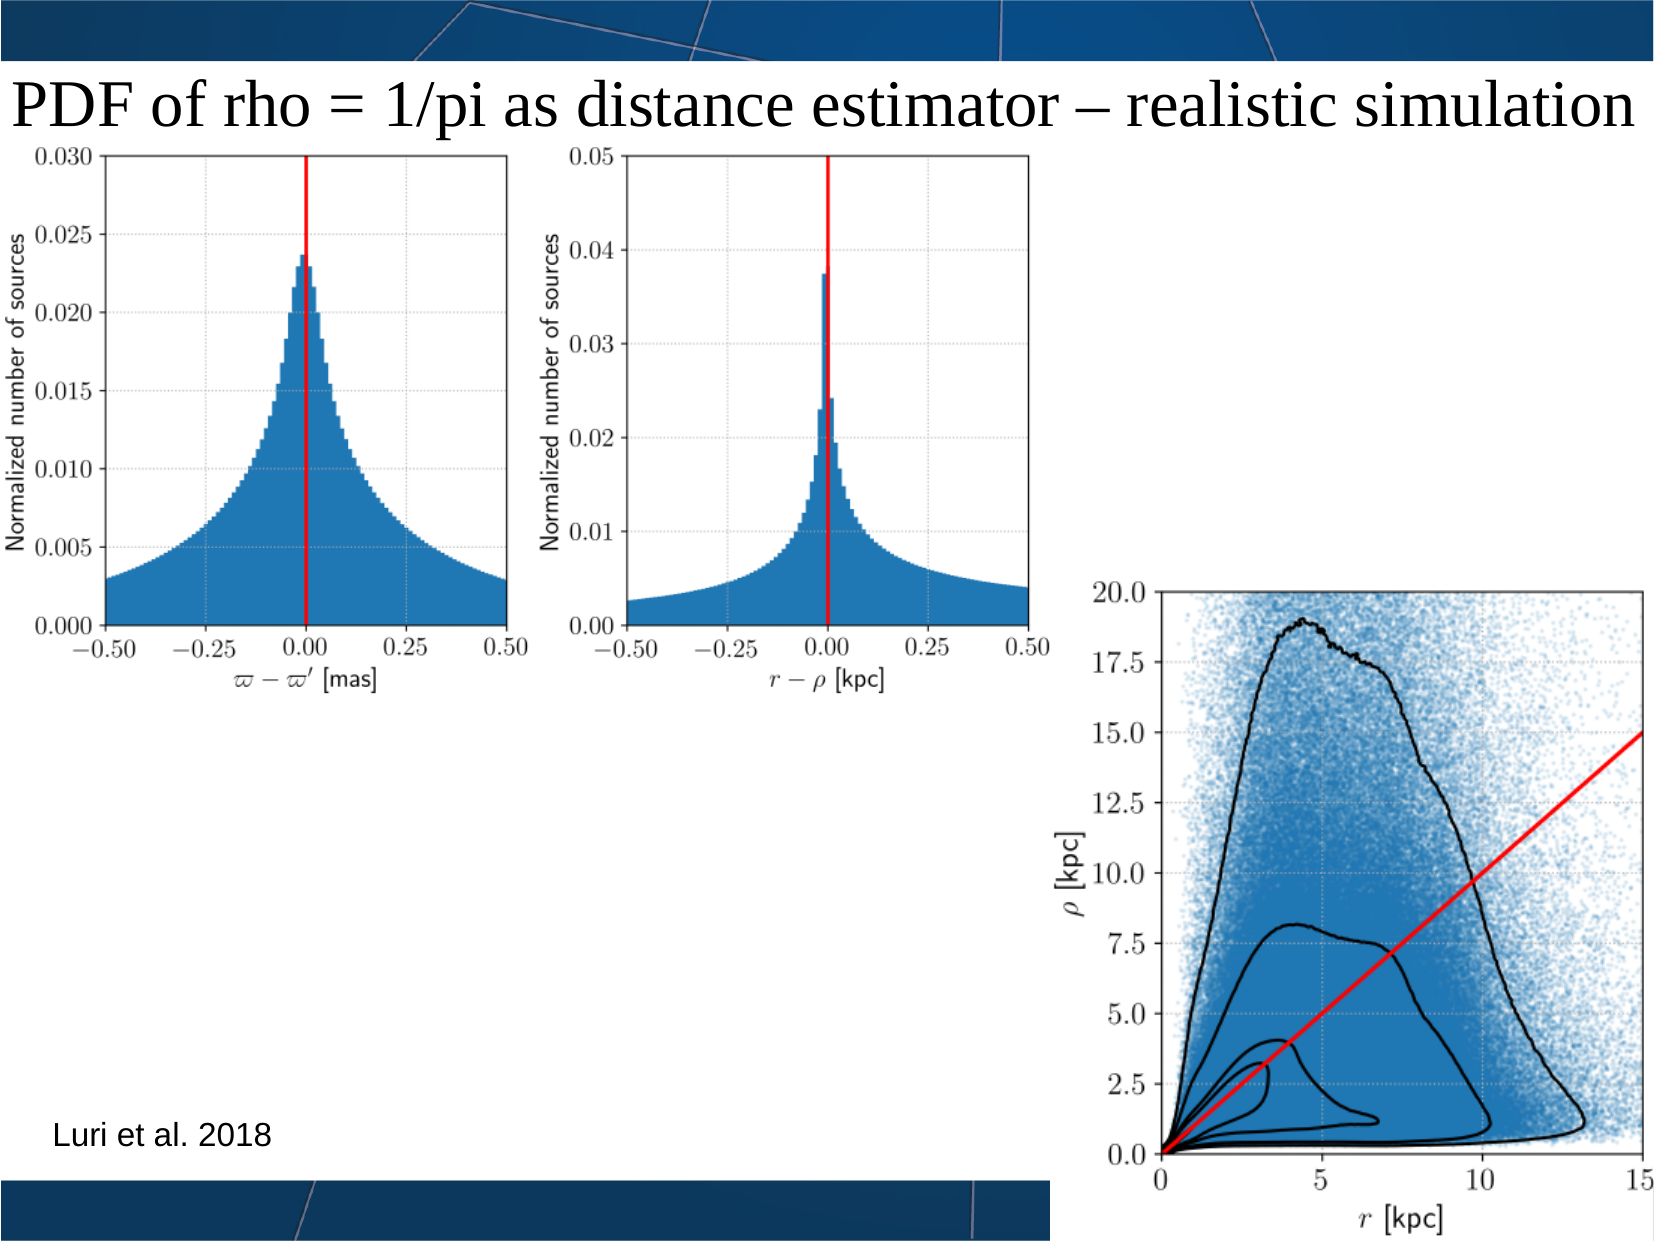

# PDF of rho = 1/pi as distance estimator – realistic simulation
Luri et al. 2018